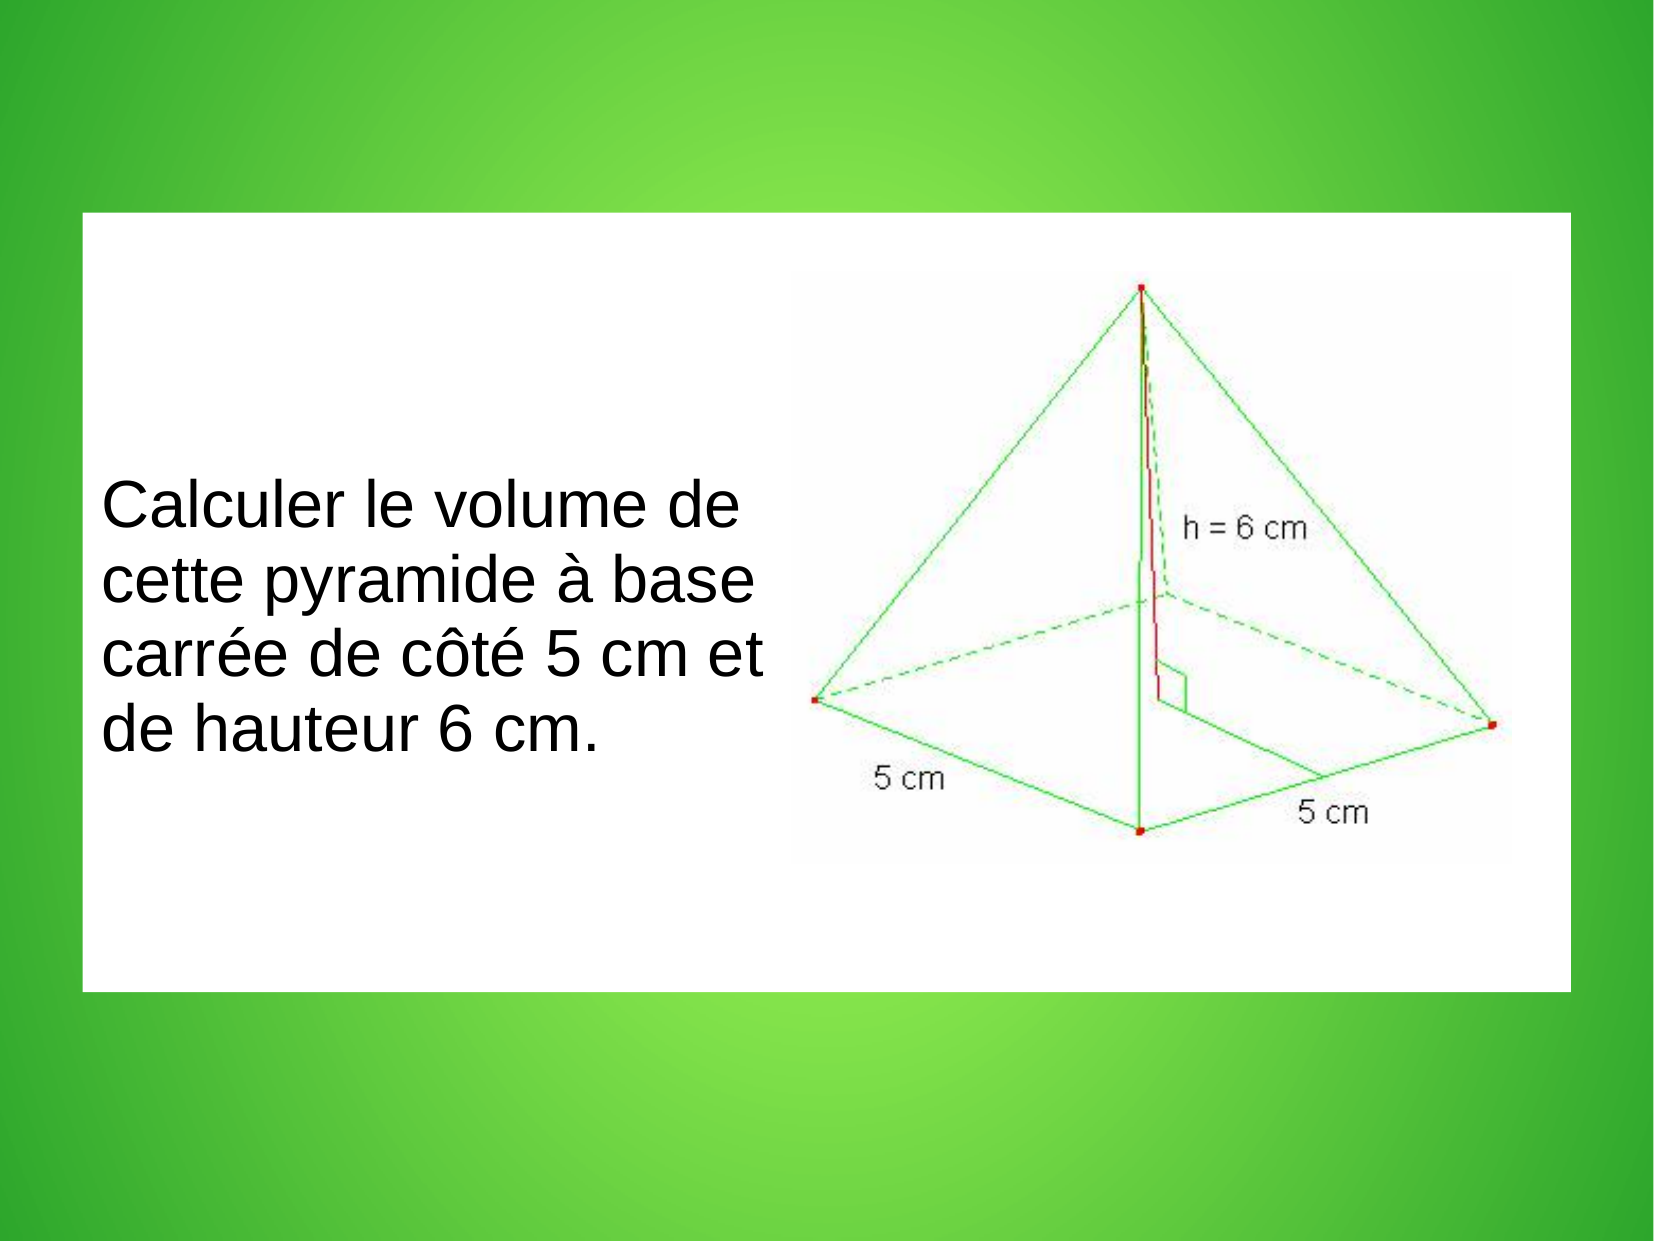

# Calculer le volume de
 cette pyramide à base
 carrée de côté 5 cm et
 de hauteur 6 cm.